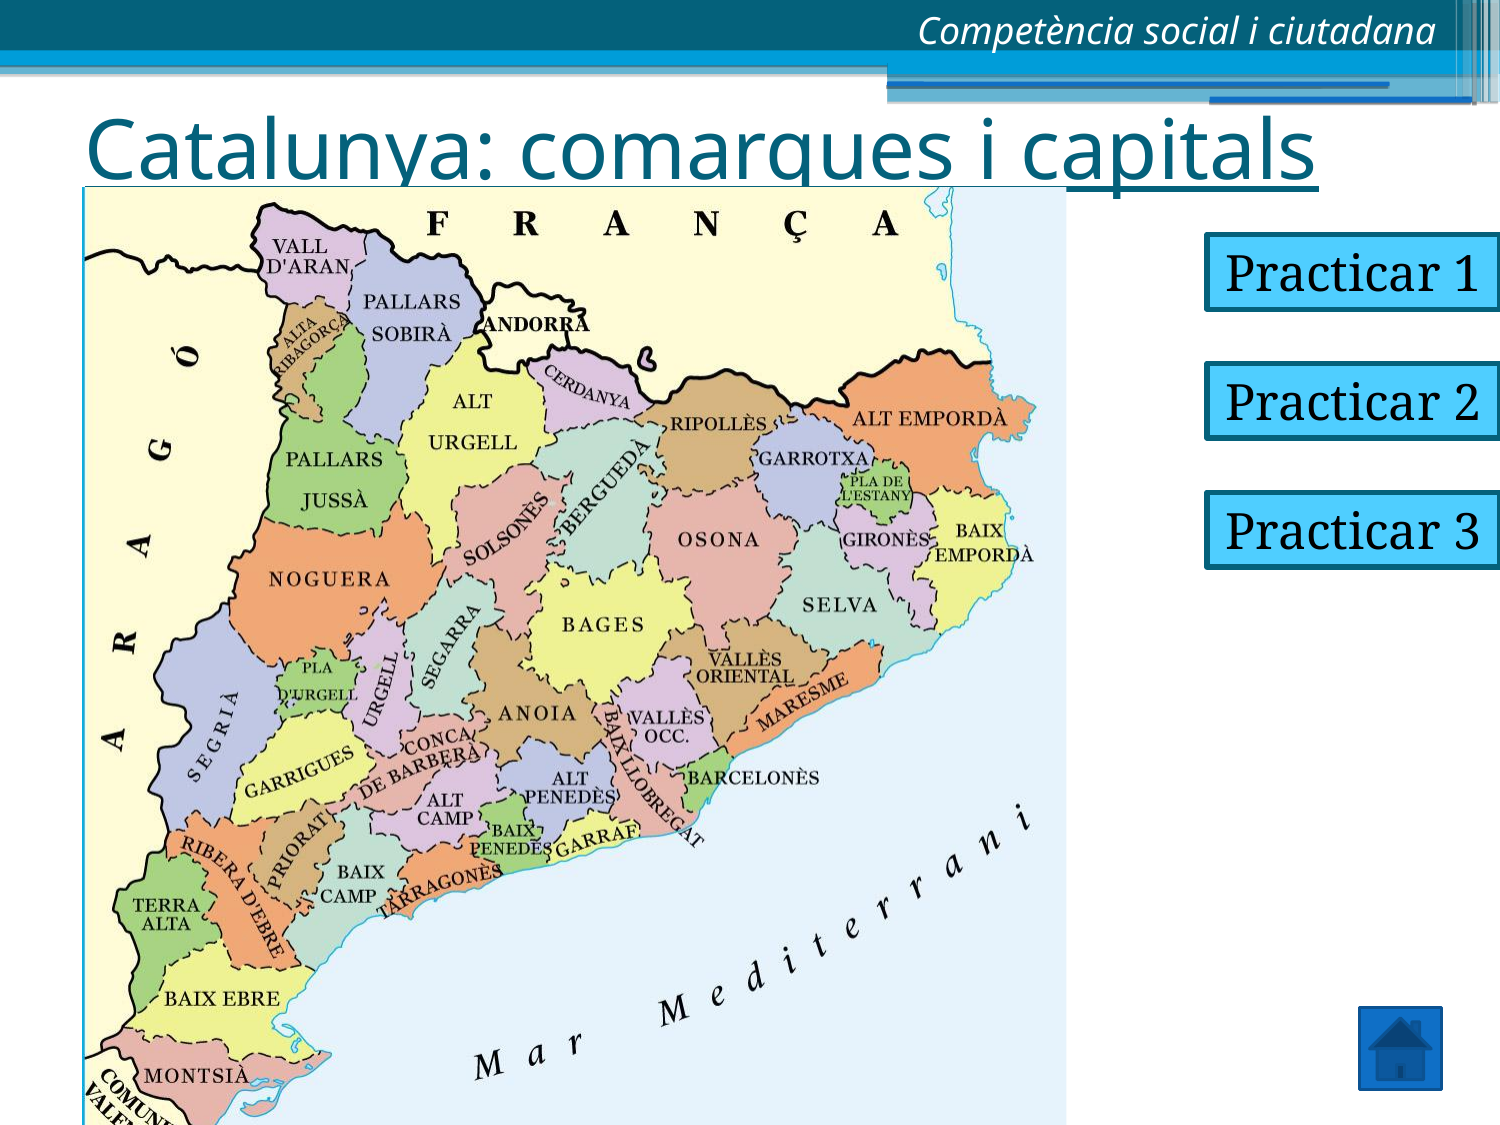

Competència social i ciutadana
# Catalunya: comarques i capitals
Practicar 1
Practicar 2
Practicar 3